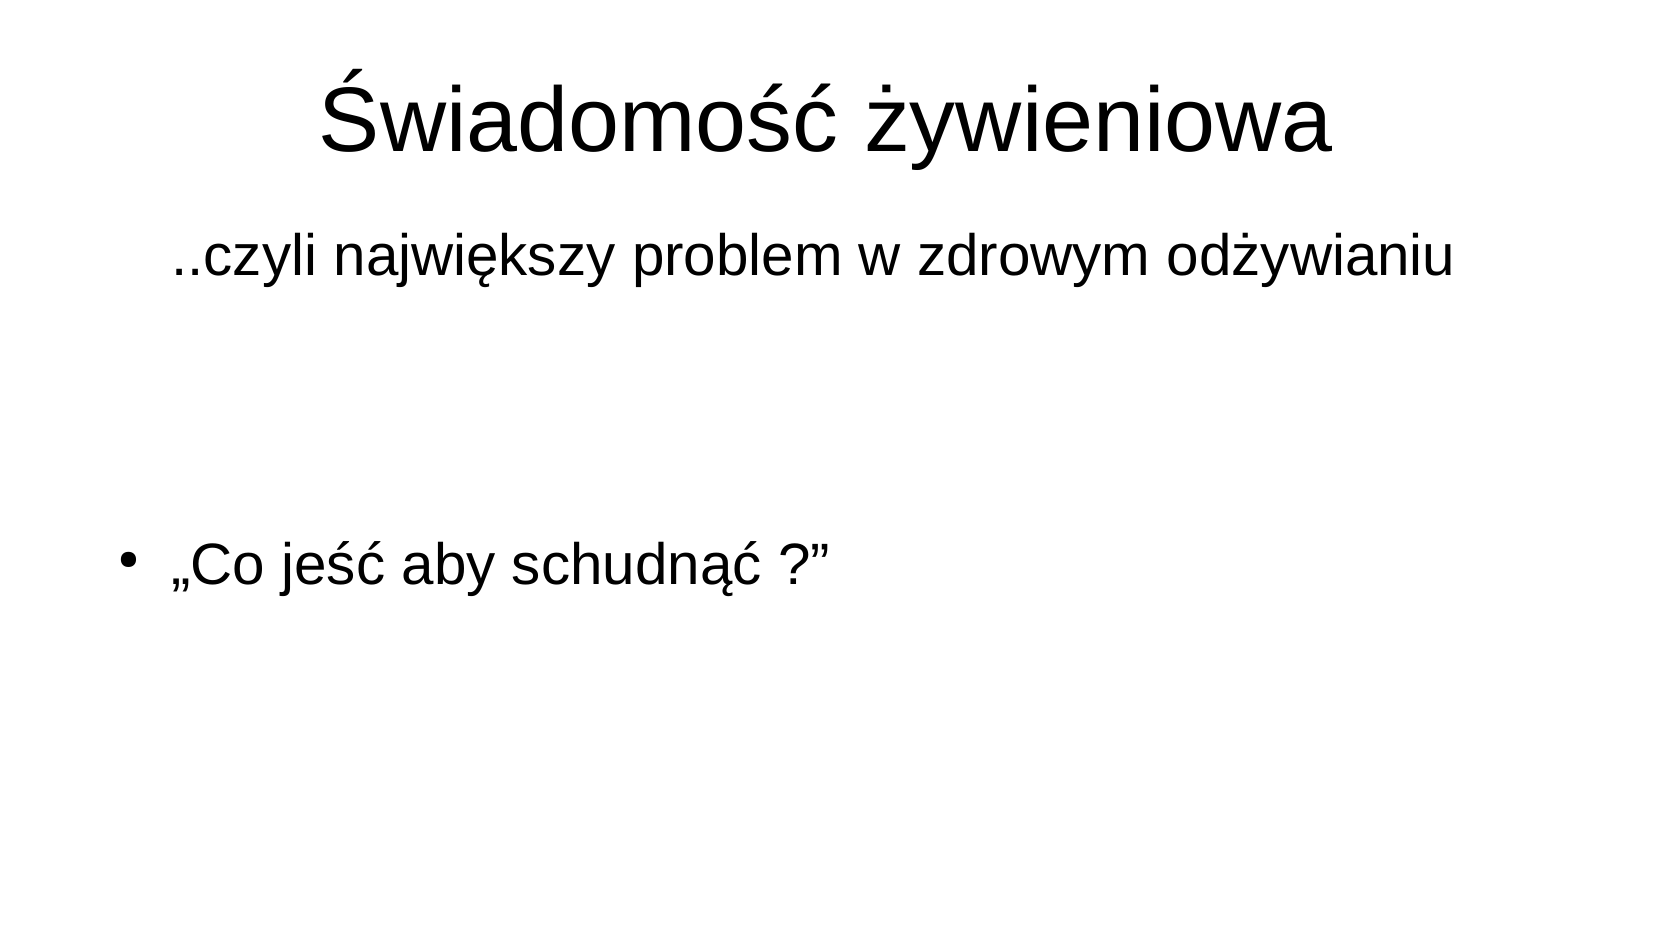

# Świadomość żywieniowa
..czyli największy problem w zdrowym odżywianiu
„Co jeść aby schudnąć ?”